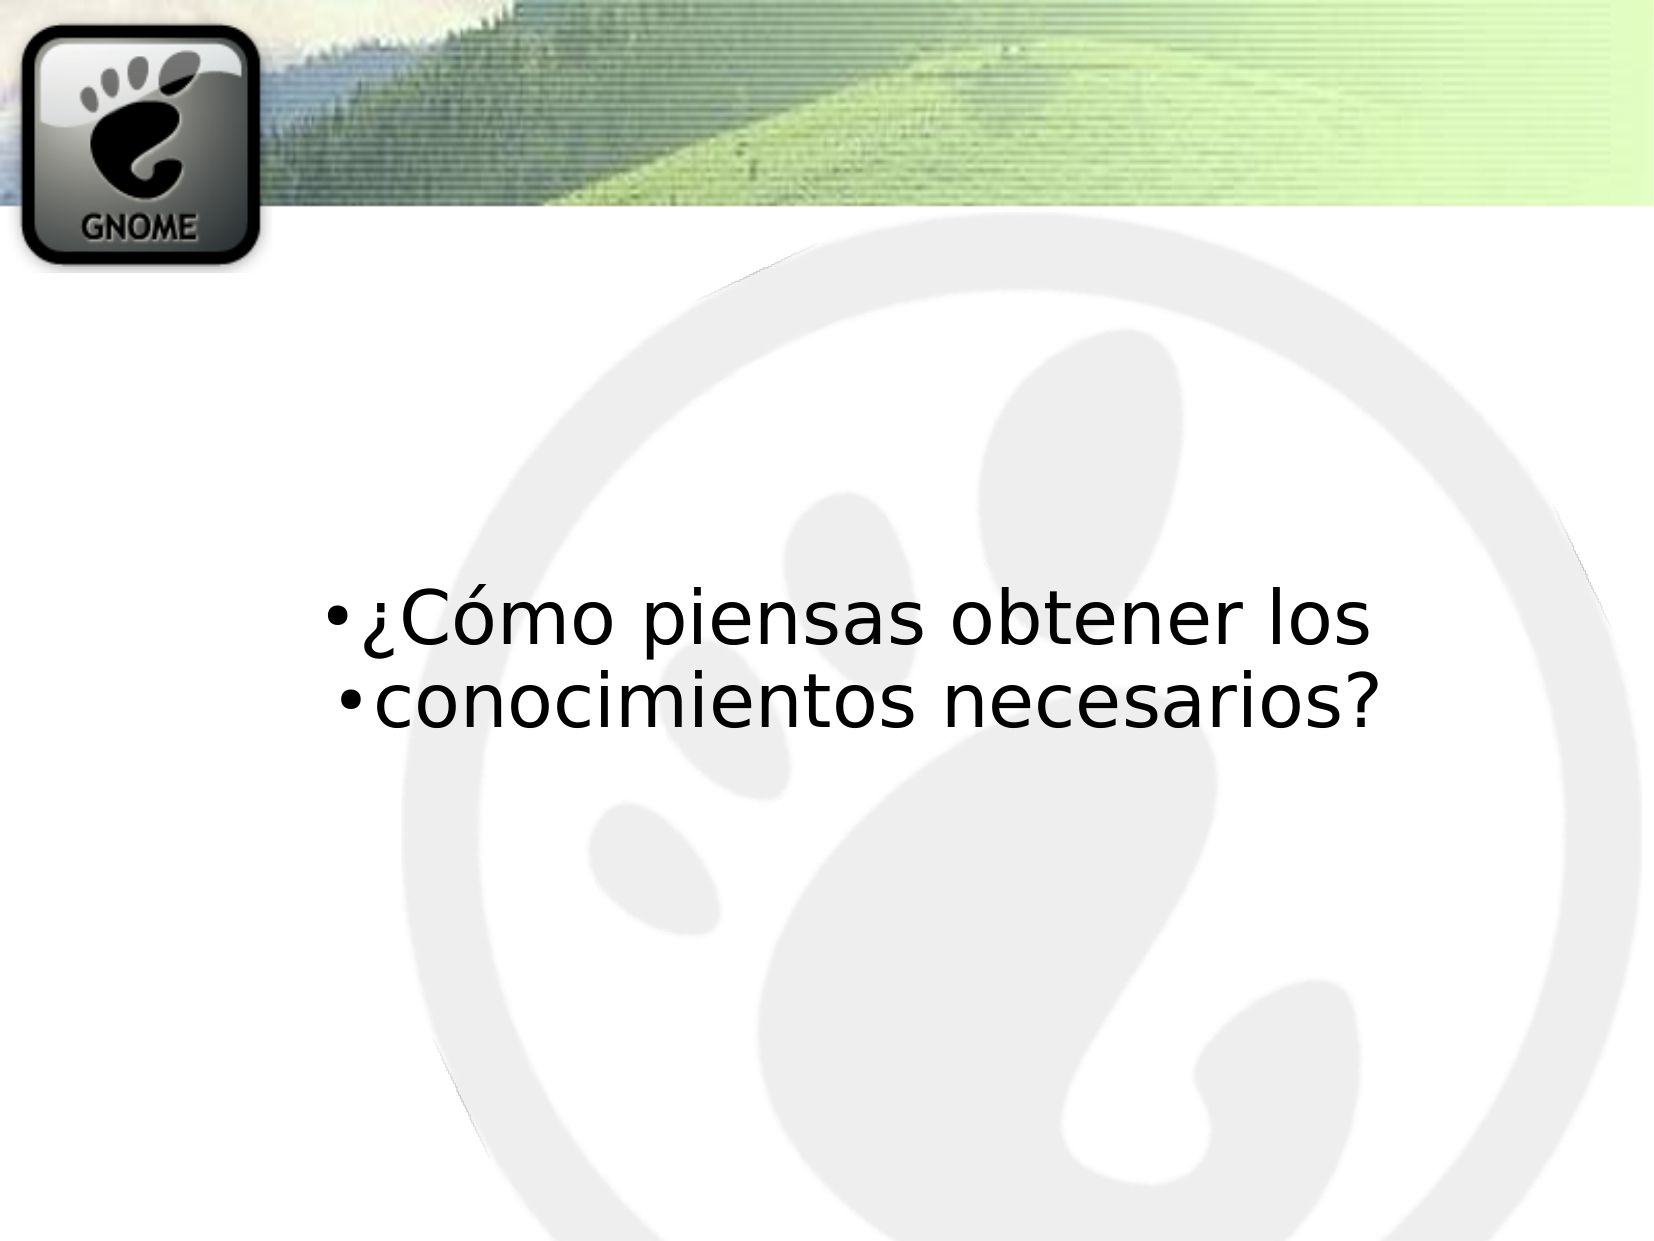

#
¿Cómo piensas obtener los
conocimientos necesarios?